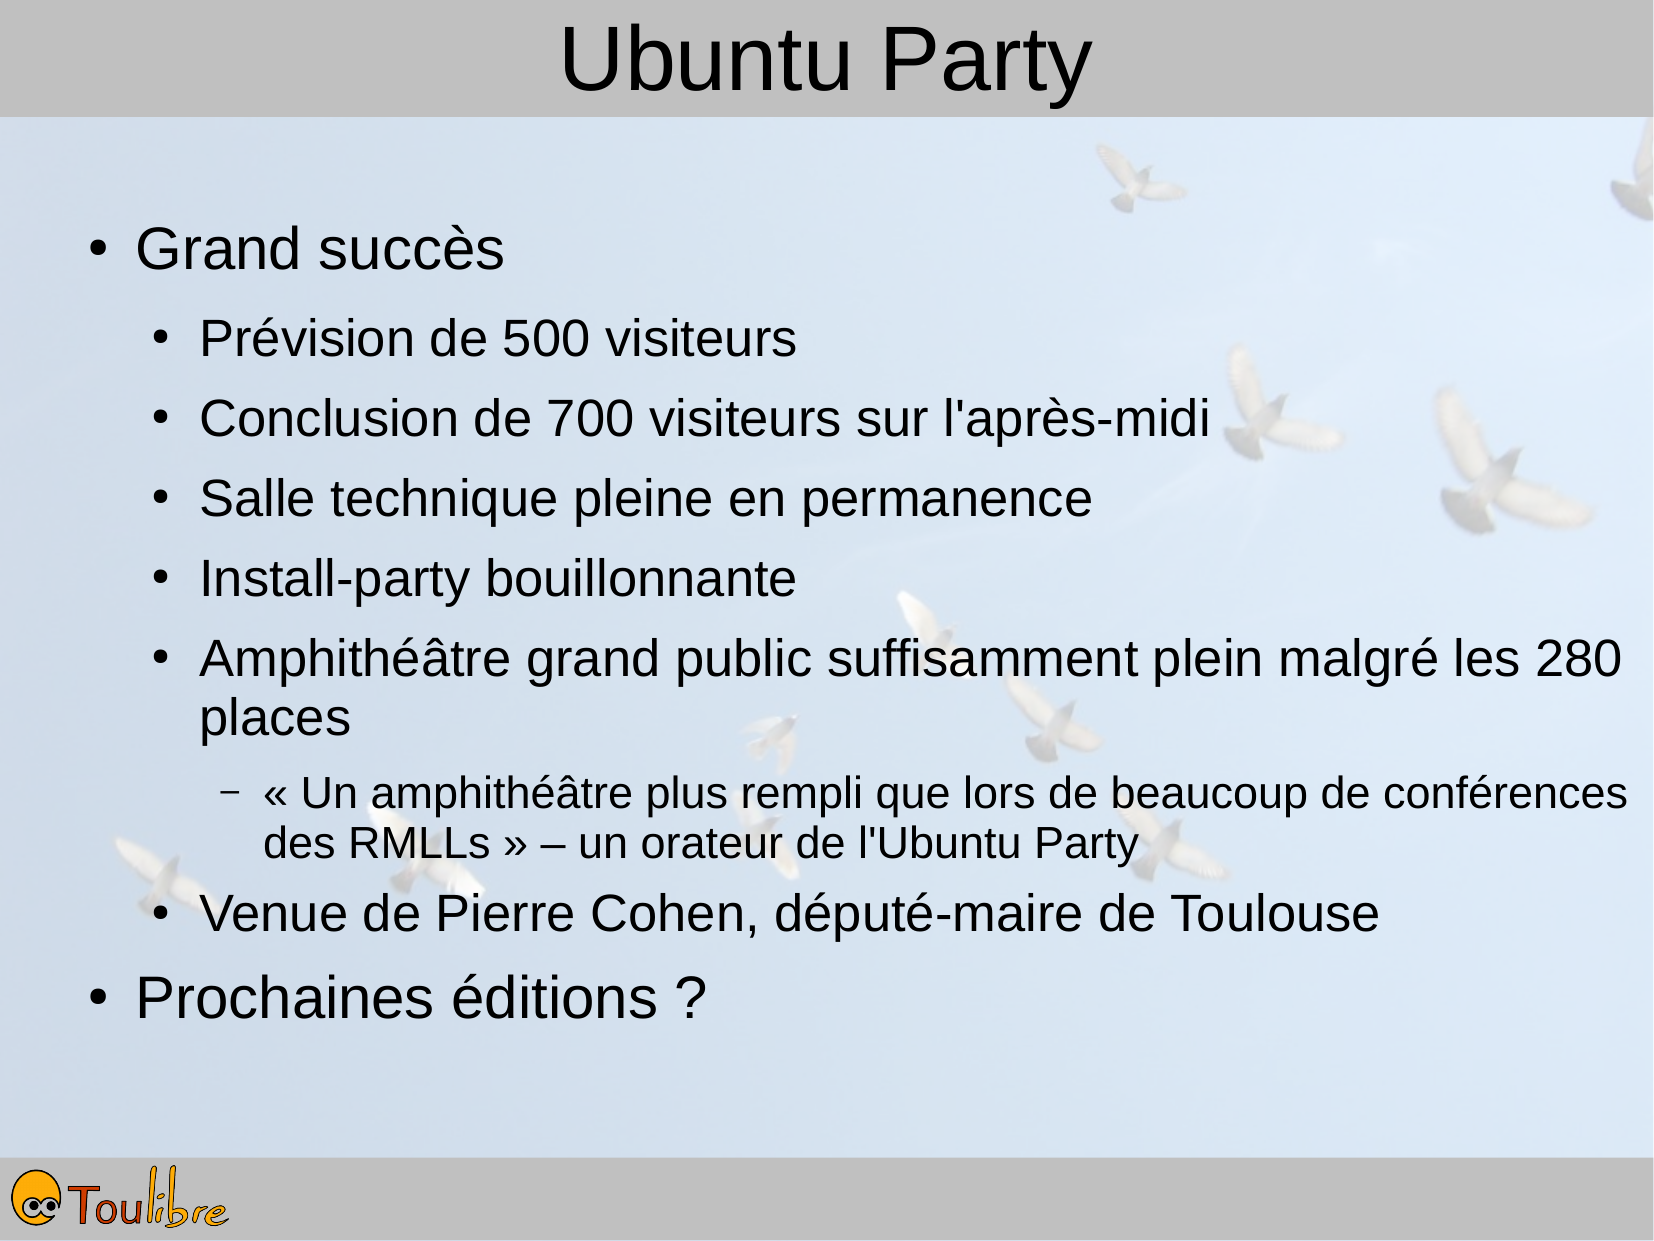

# Ubuntu Party
Grand succès
Prévision de 500 visiteurs
Conclusion de 700 visiteurs sur l'après-midi
Salle technique pleine en permanence
Install-party bouillonnante
Amphithéâtre grand public suffisamment plein malgré les 280 places
« Un amphithéâtre plus rempli que lors de beaucoup de conférences des RMLLs » – un orateur de l'Ubuntu Party
Venue de Pierre Cohen, député-maire de Toulouse
Prochaines éditions ?